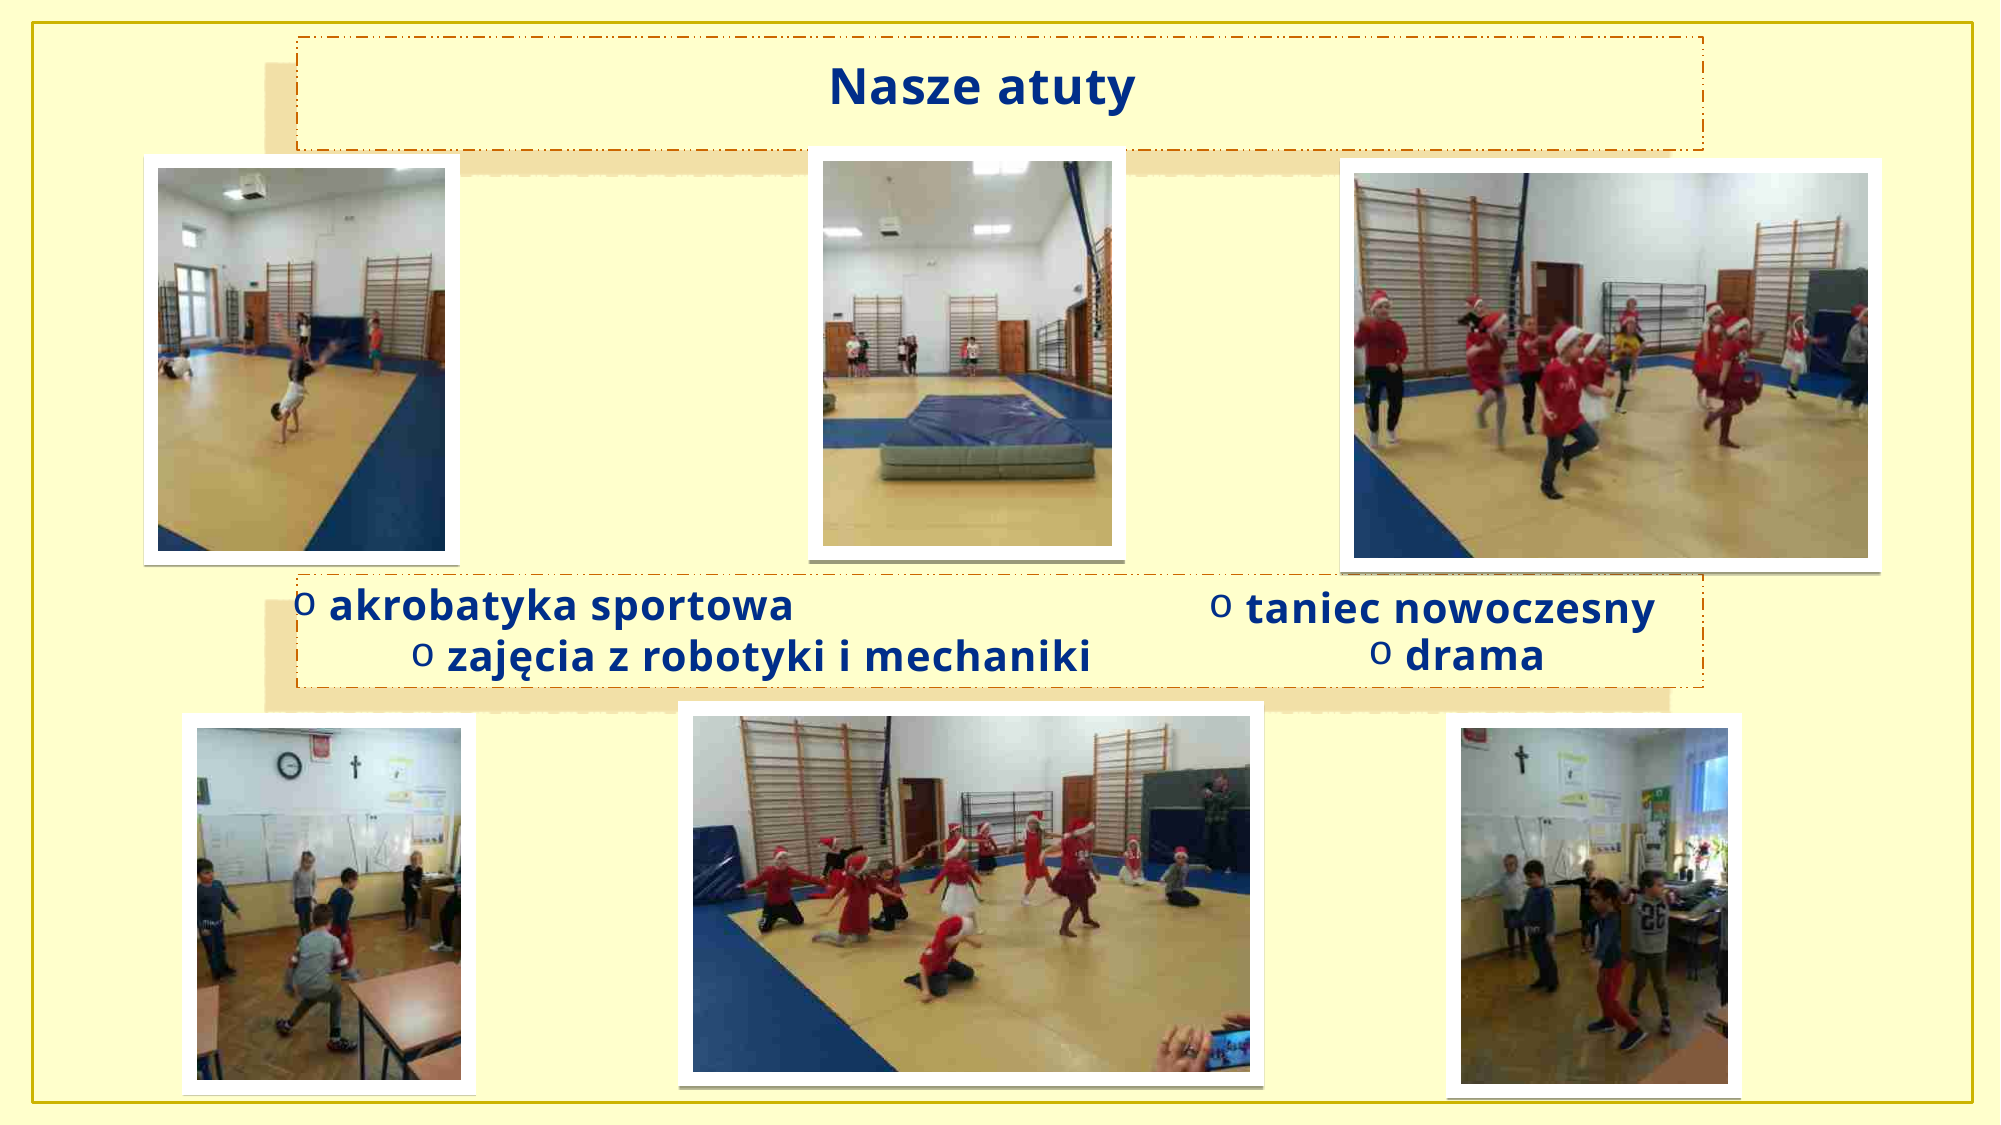

Nasze atuty
 akrobatyka sportowa
 taniec nowoczesny
 drama
 zajęcia z robotyki i mechaniki